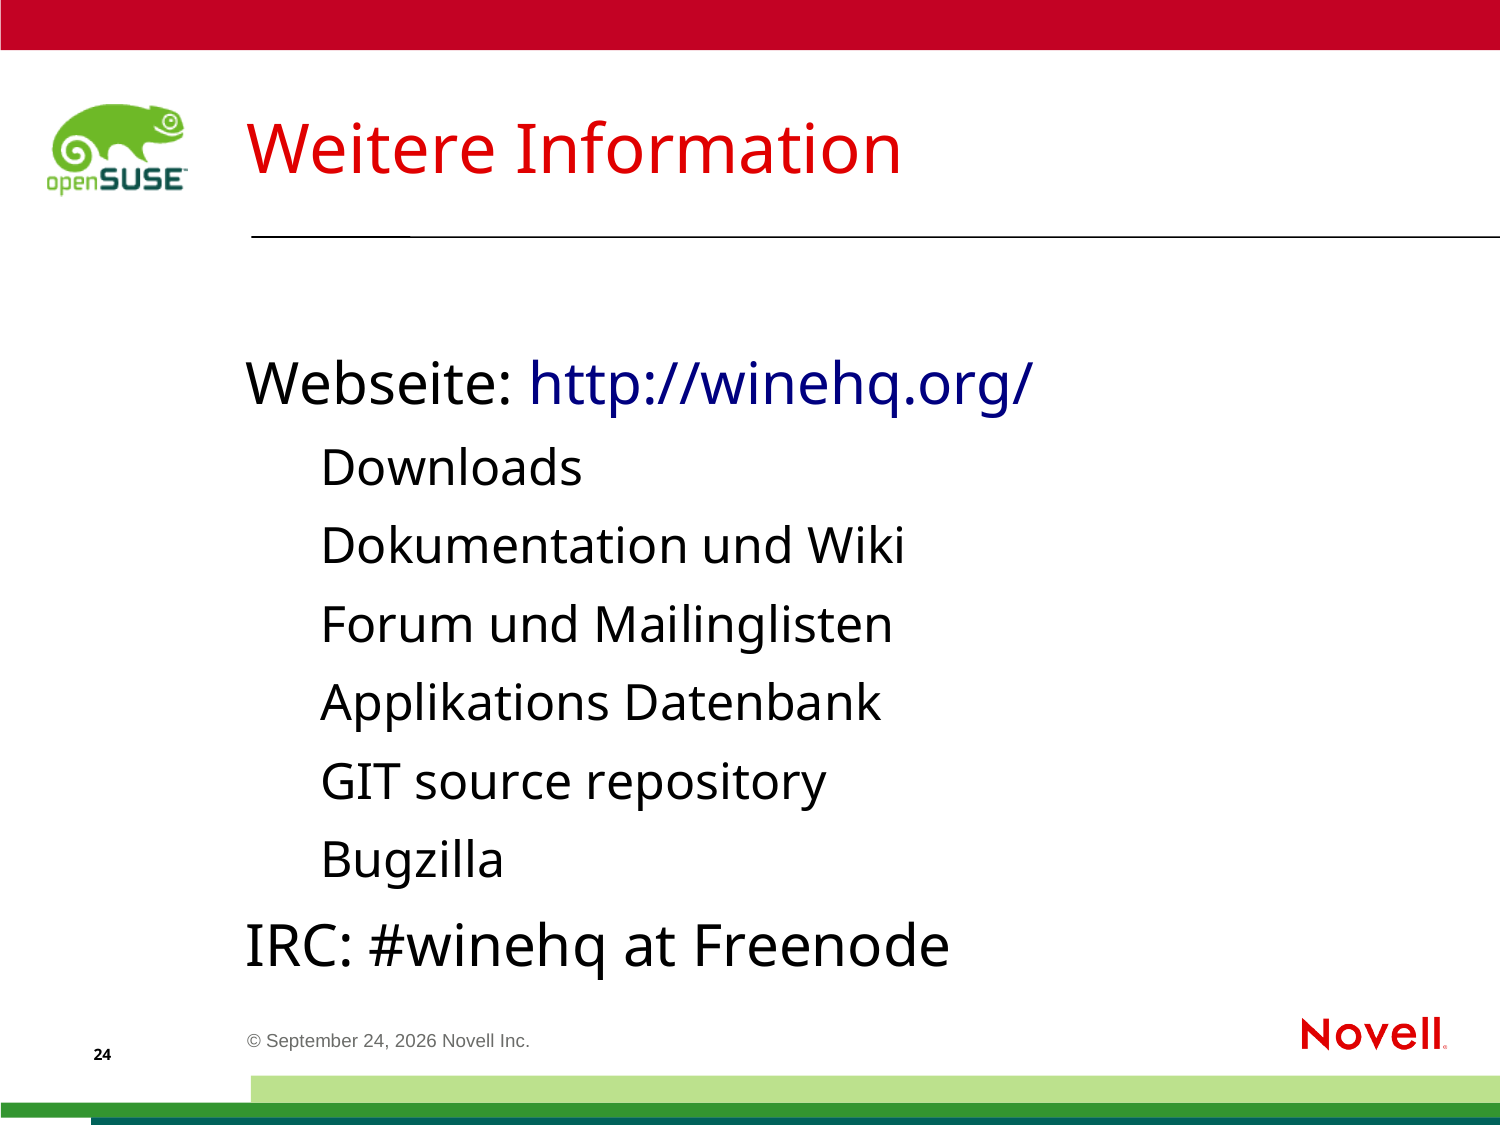

# Weitere Information
Webseite: http://winehq.org/
Downloads
Dokumentation und Wiki
Forum und Mailinglisten
Applikations Datenbank
GIT source repository
Bugzilla
IRC: #winehq at Freenode